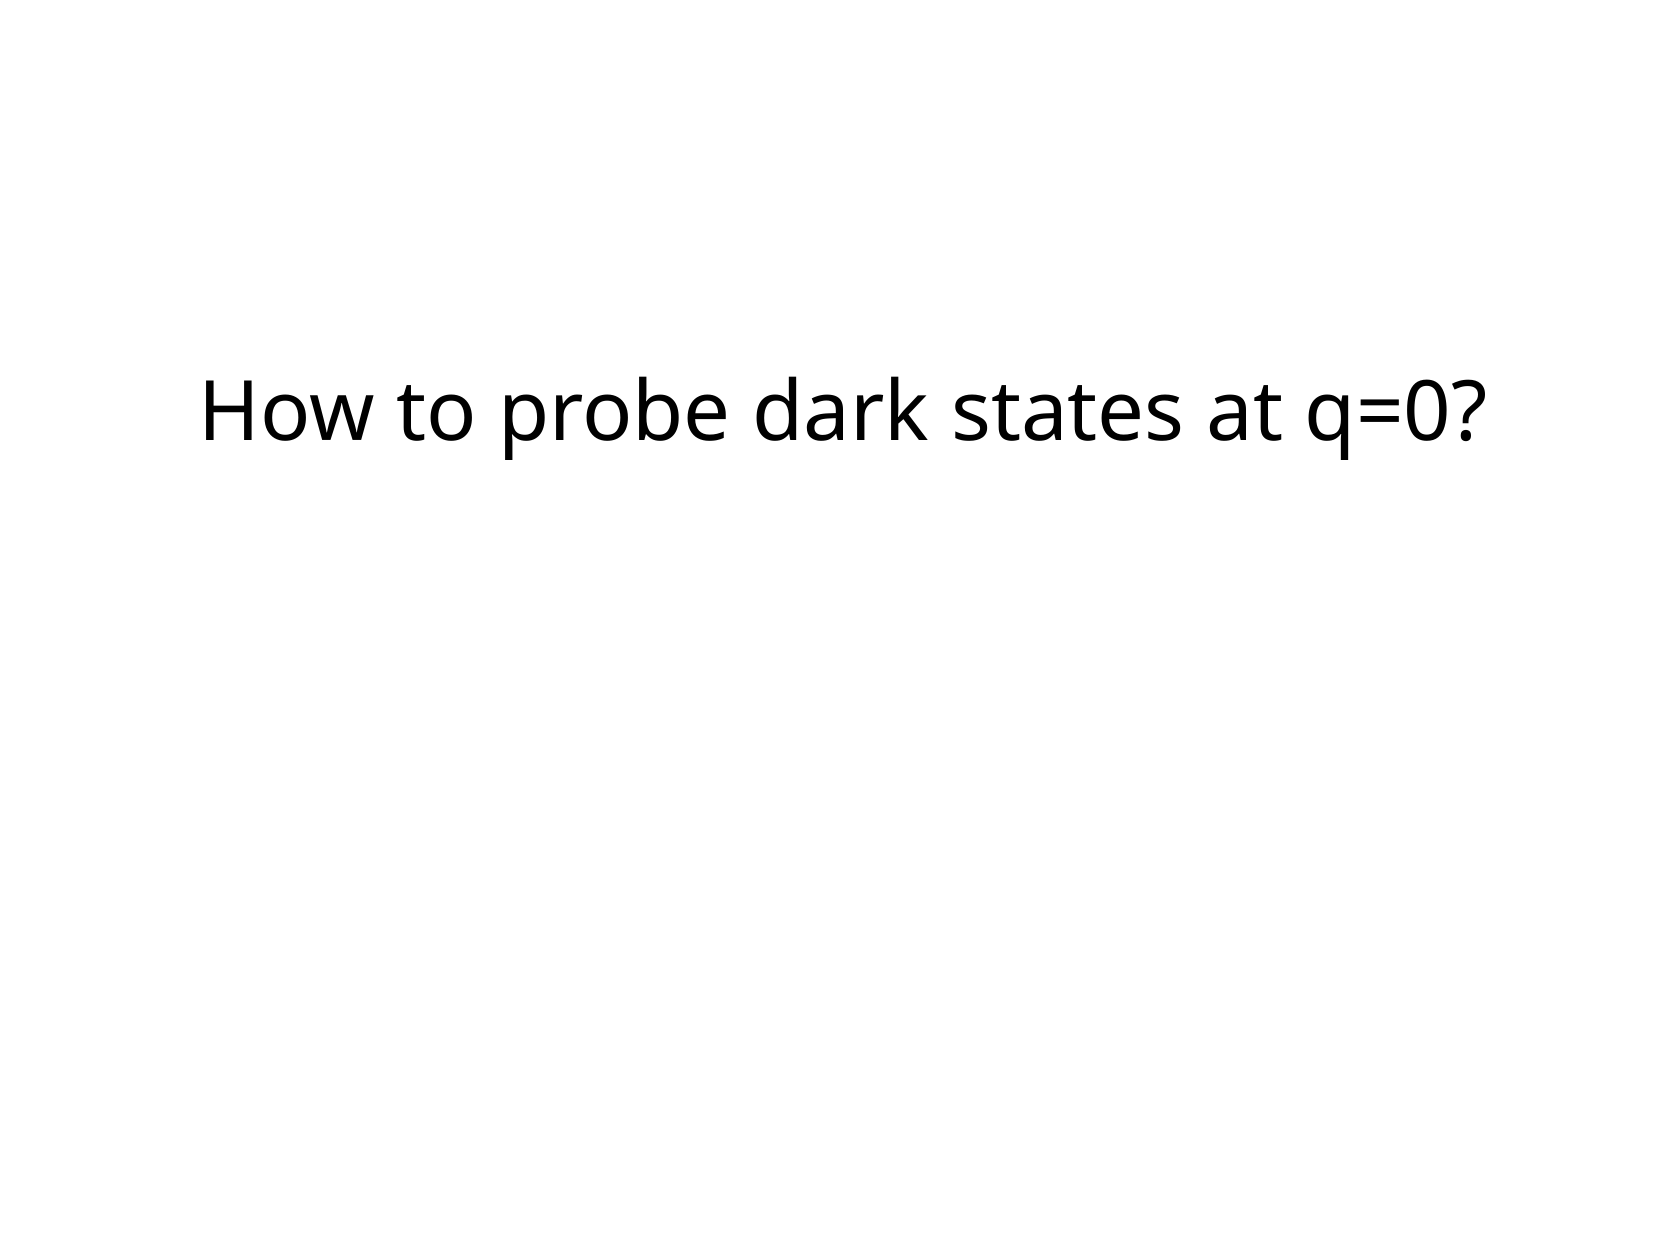

# How to probe dark states at q=0?